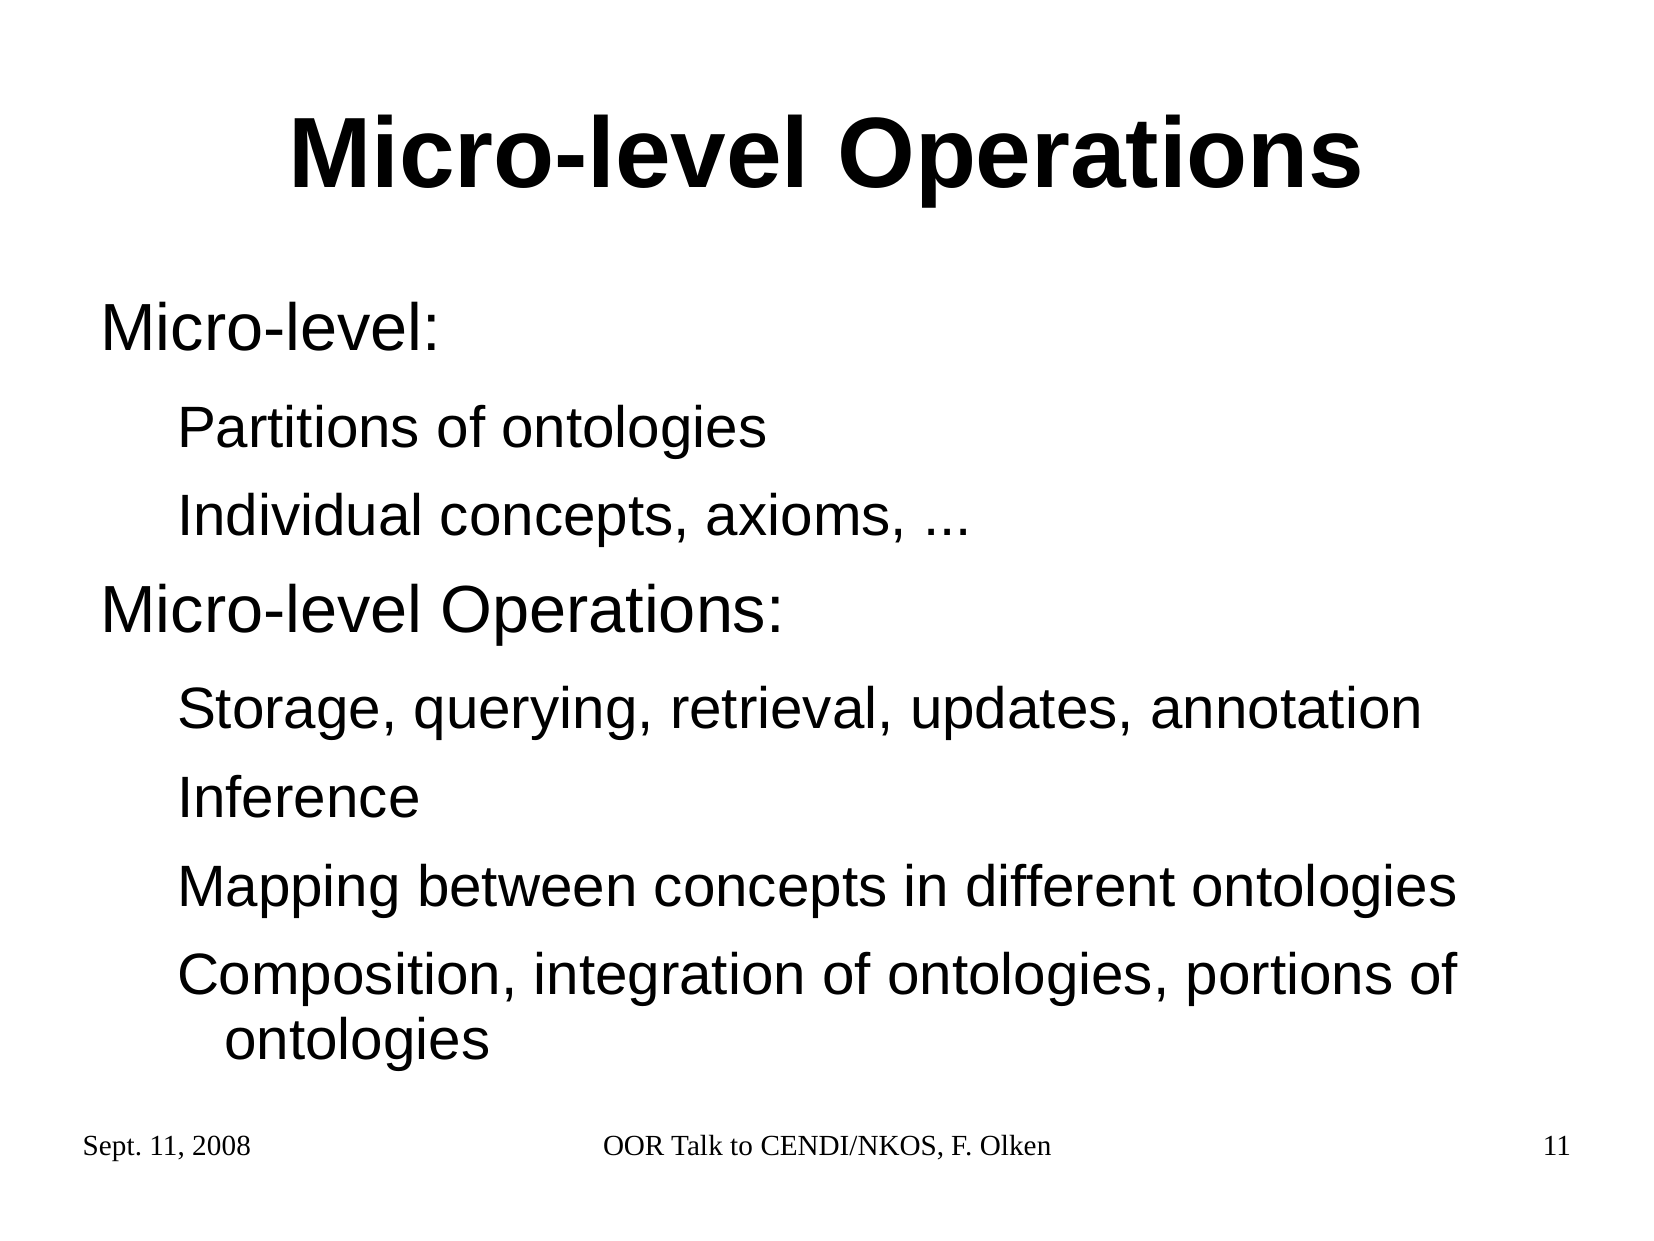

# Micro-level Operations
Micro-level:
Partitions of ontologies
Individual concepts, axioms, ...
Micro-level Operations:
Storage, querying, retrieval, updates, annotation
Inference
Mapping between concepts in different ontologies
Composition, integration of ontologies, portions of ontologies
Sept. 11, 2008
OOR Talk to CENDI/NKOS, F. Olken
11